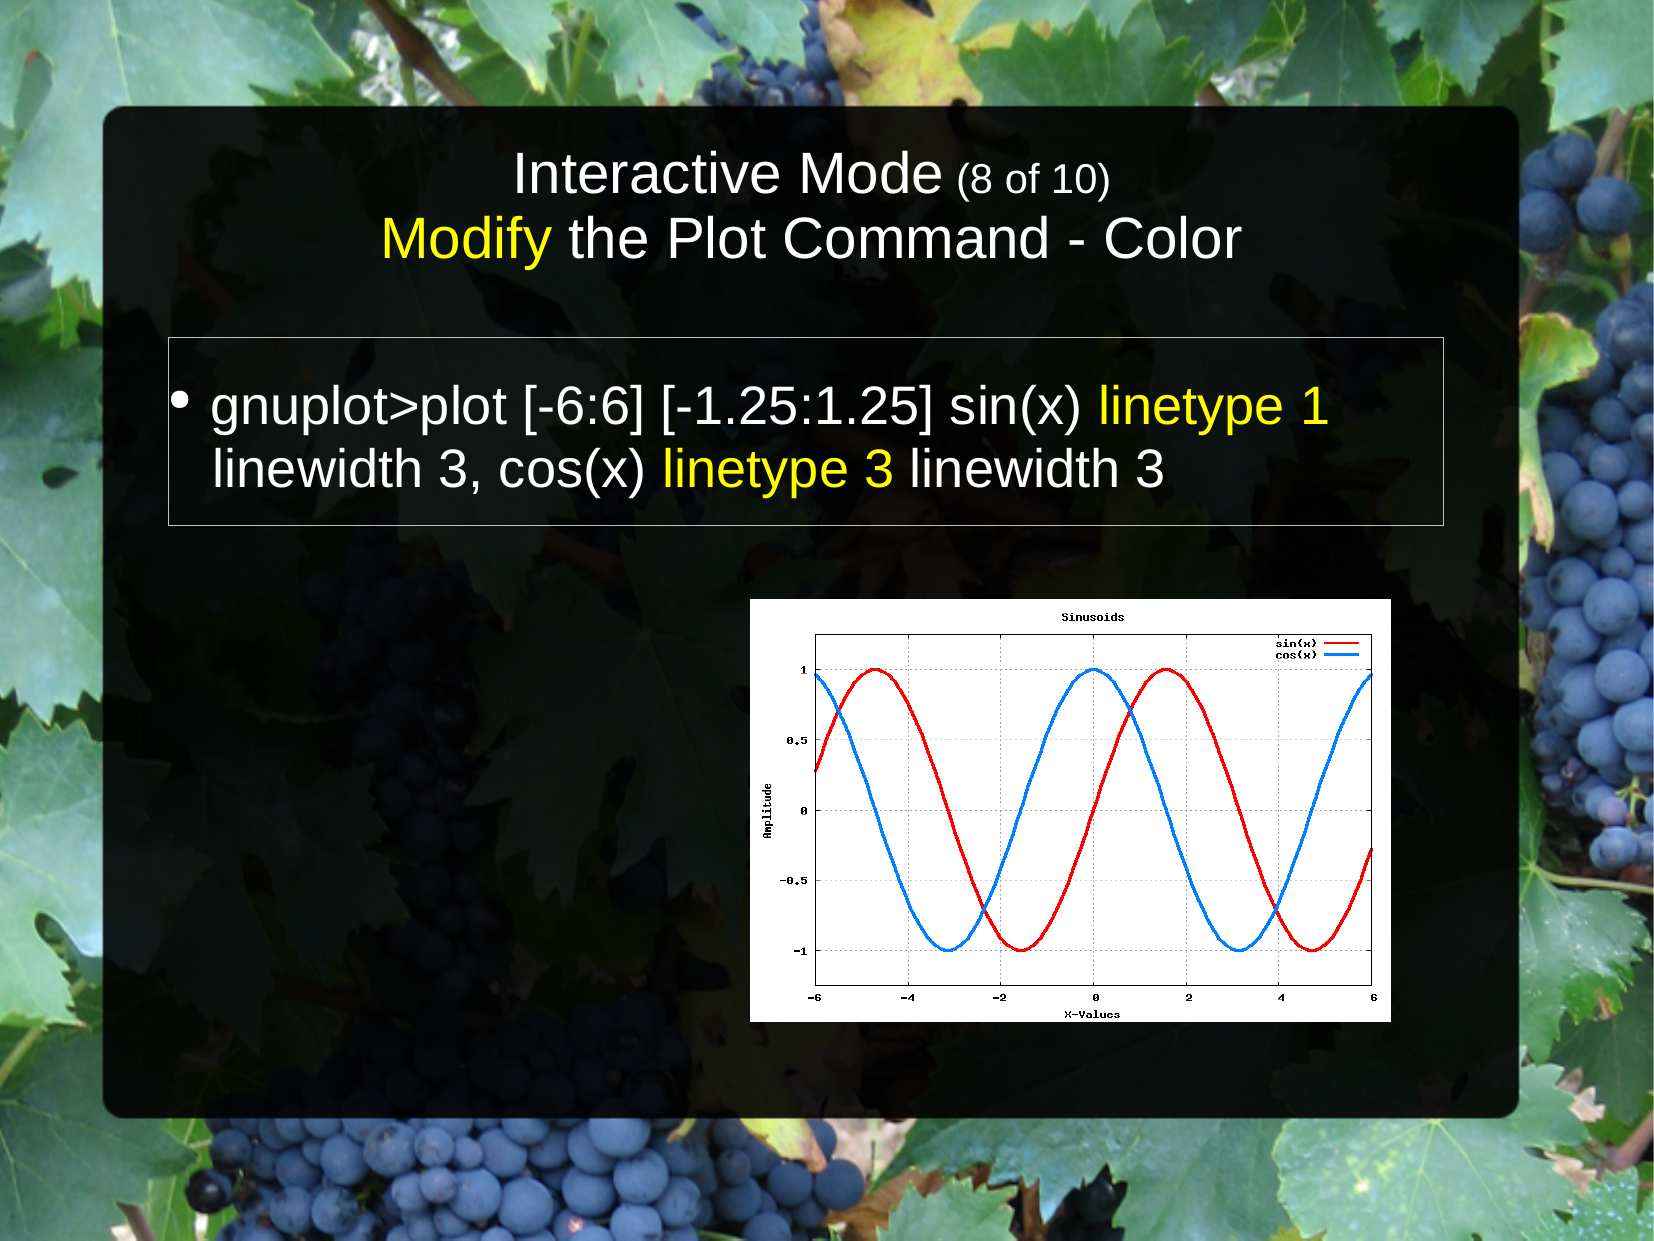

# Interactive Mode (8 of 10) Modify the Plot Command - Color
 gnuplot>plot [-6:6] [-1.25:1.25] sin(x) linetype 1 linewidth 3, cos(x) linetype 3 linewidth 3